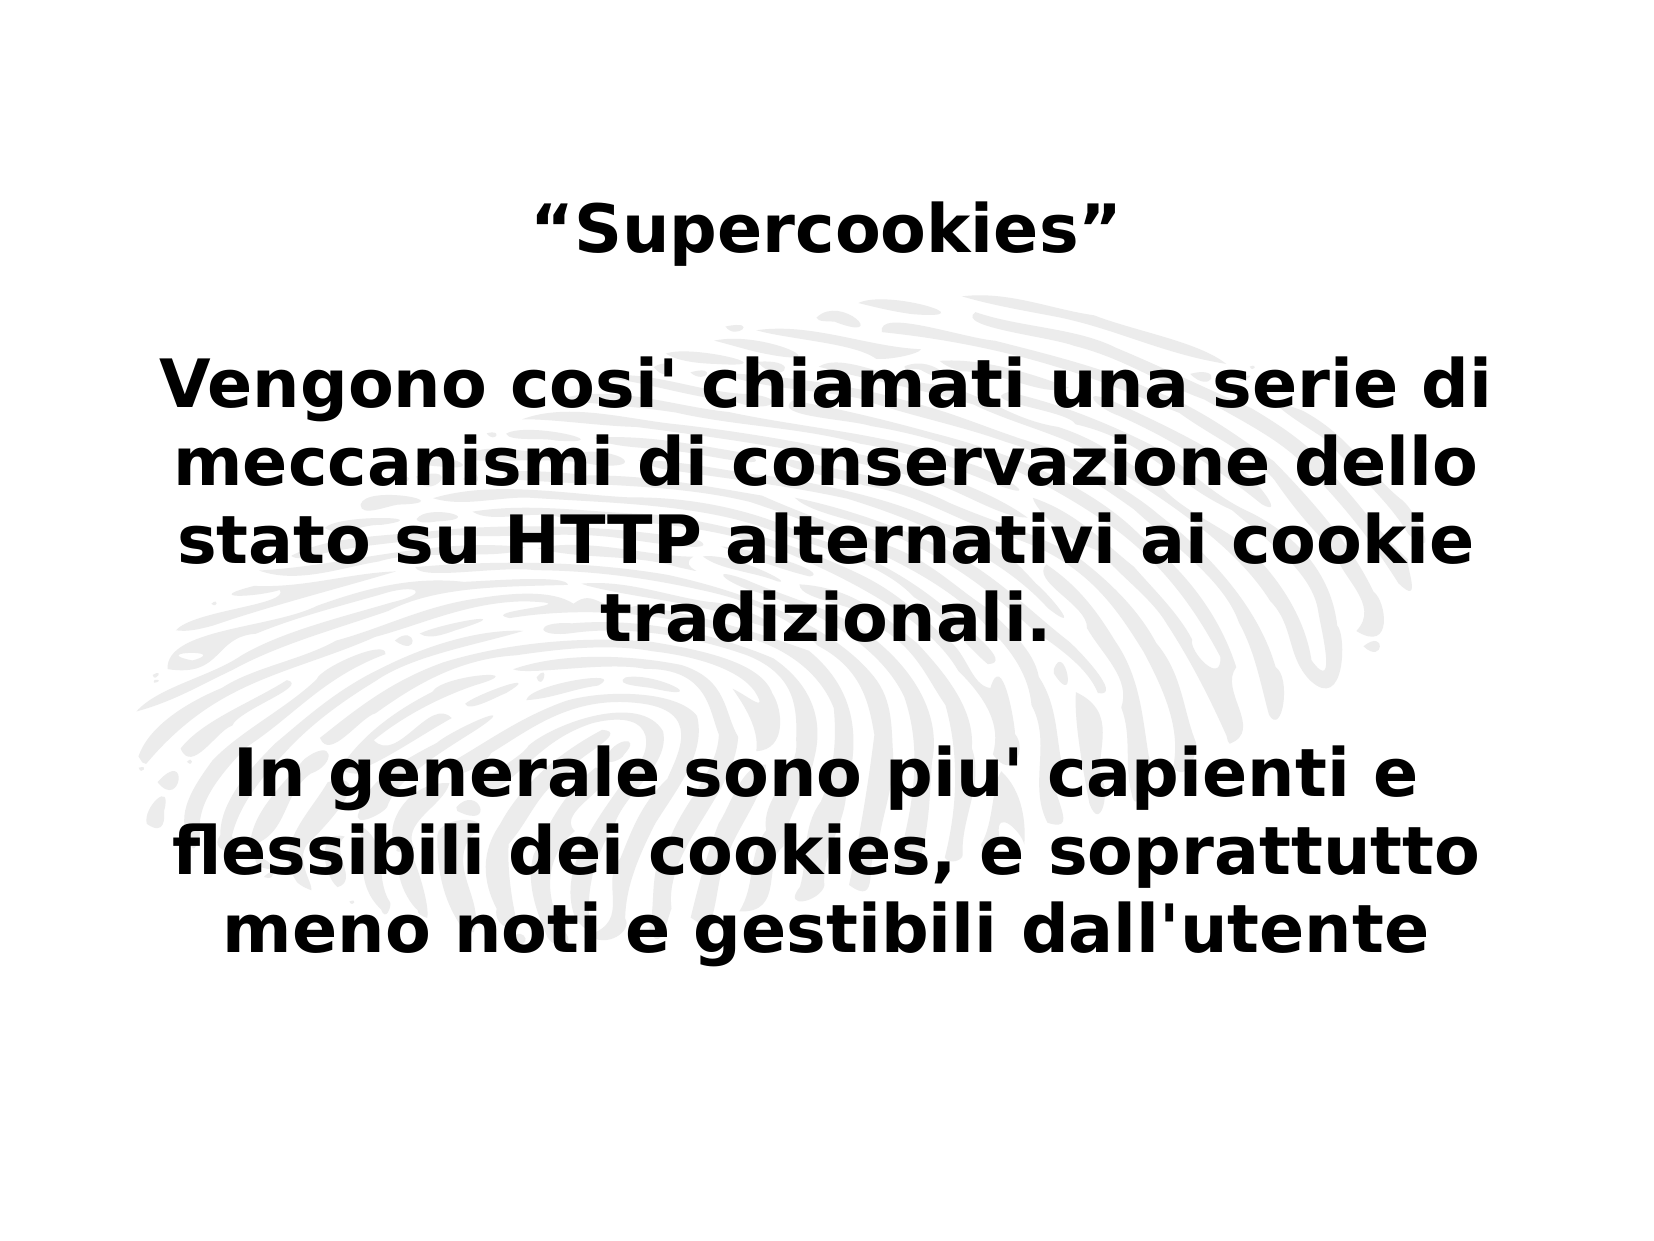

# “Supercookies”
Vengono cosi' chiamati una serie di meccanismi di conservazione dello stato su HTTP alternativi ai cookie tradizionali.
In generale sono piu' capienti e flessibili dei cookies, e soprattutto meno noti e gestibili dall'utente